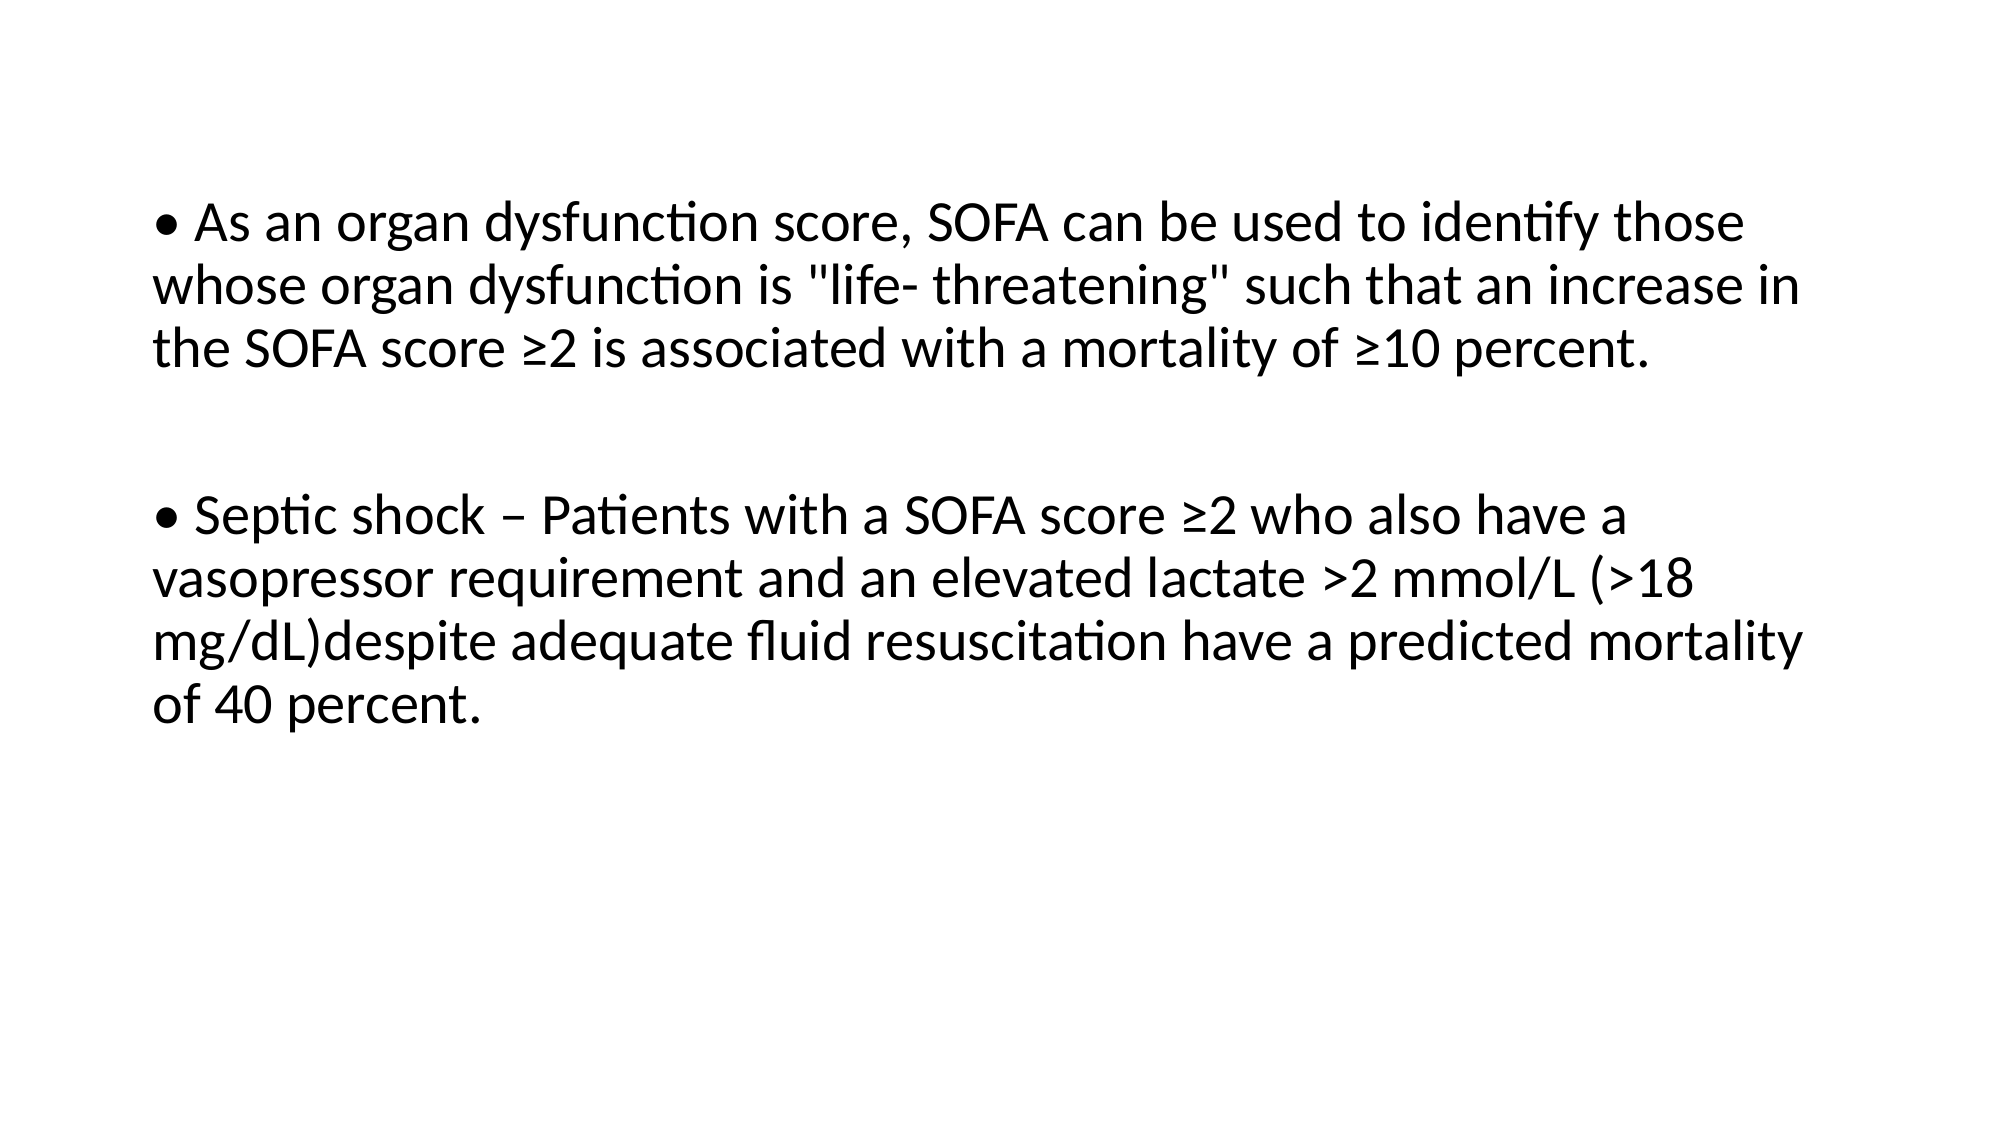

# • As an organ dysfunction score, SOFA can be used to identify those whose organ dysfunction is "life- threatening" such that an increase in the SOFA score ≥2 is associated with a mortality of ≥10 percent.
• Septic shock – Patients with a SOFA score ≥2 who also have a vasopressor requirement and an elevated lactate >2 mmol/L (>18 mg/dL)despite adequate fluid resuscitation have a predicted mortality of 40 percent.